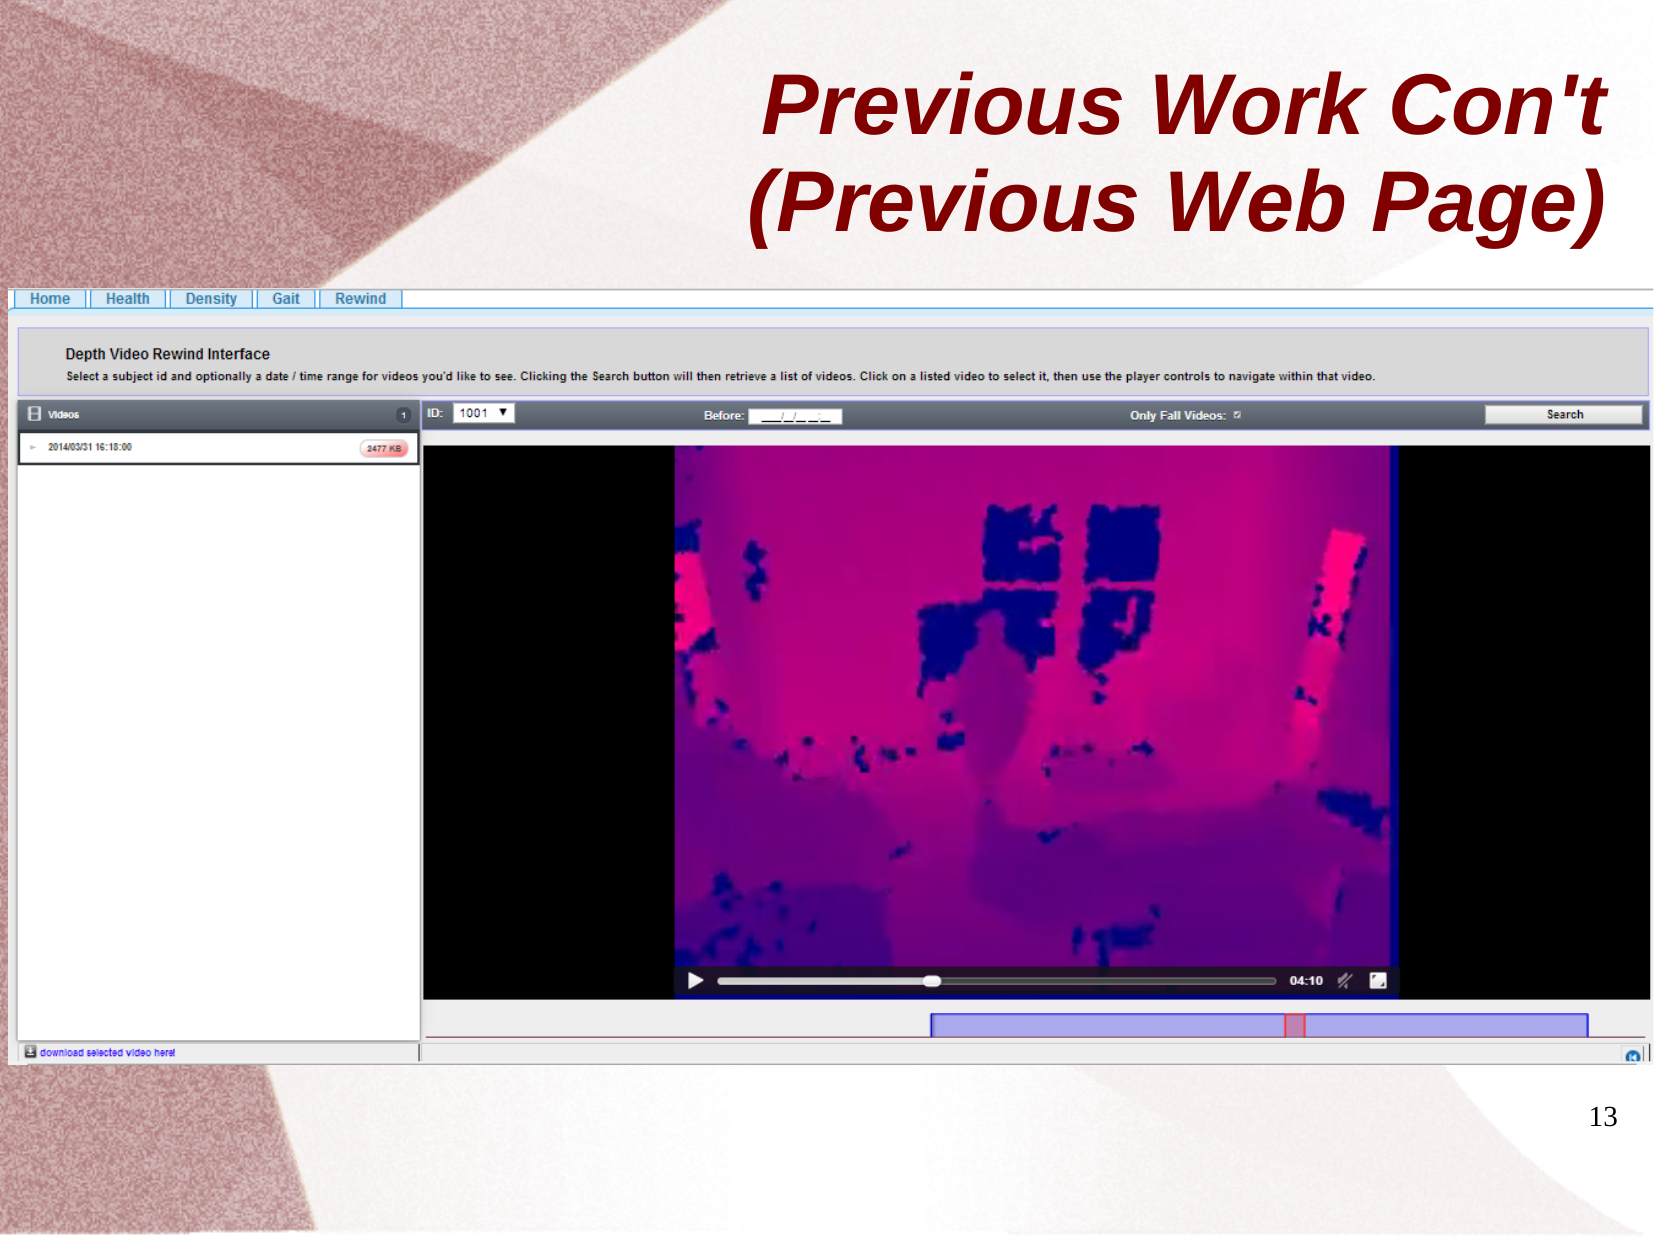

# Previous Work Con't (Previous Web Page)
13